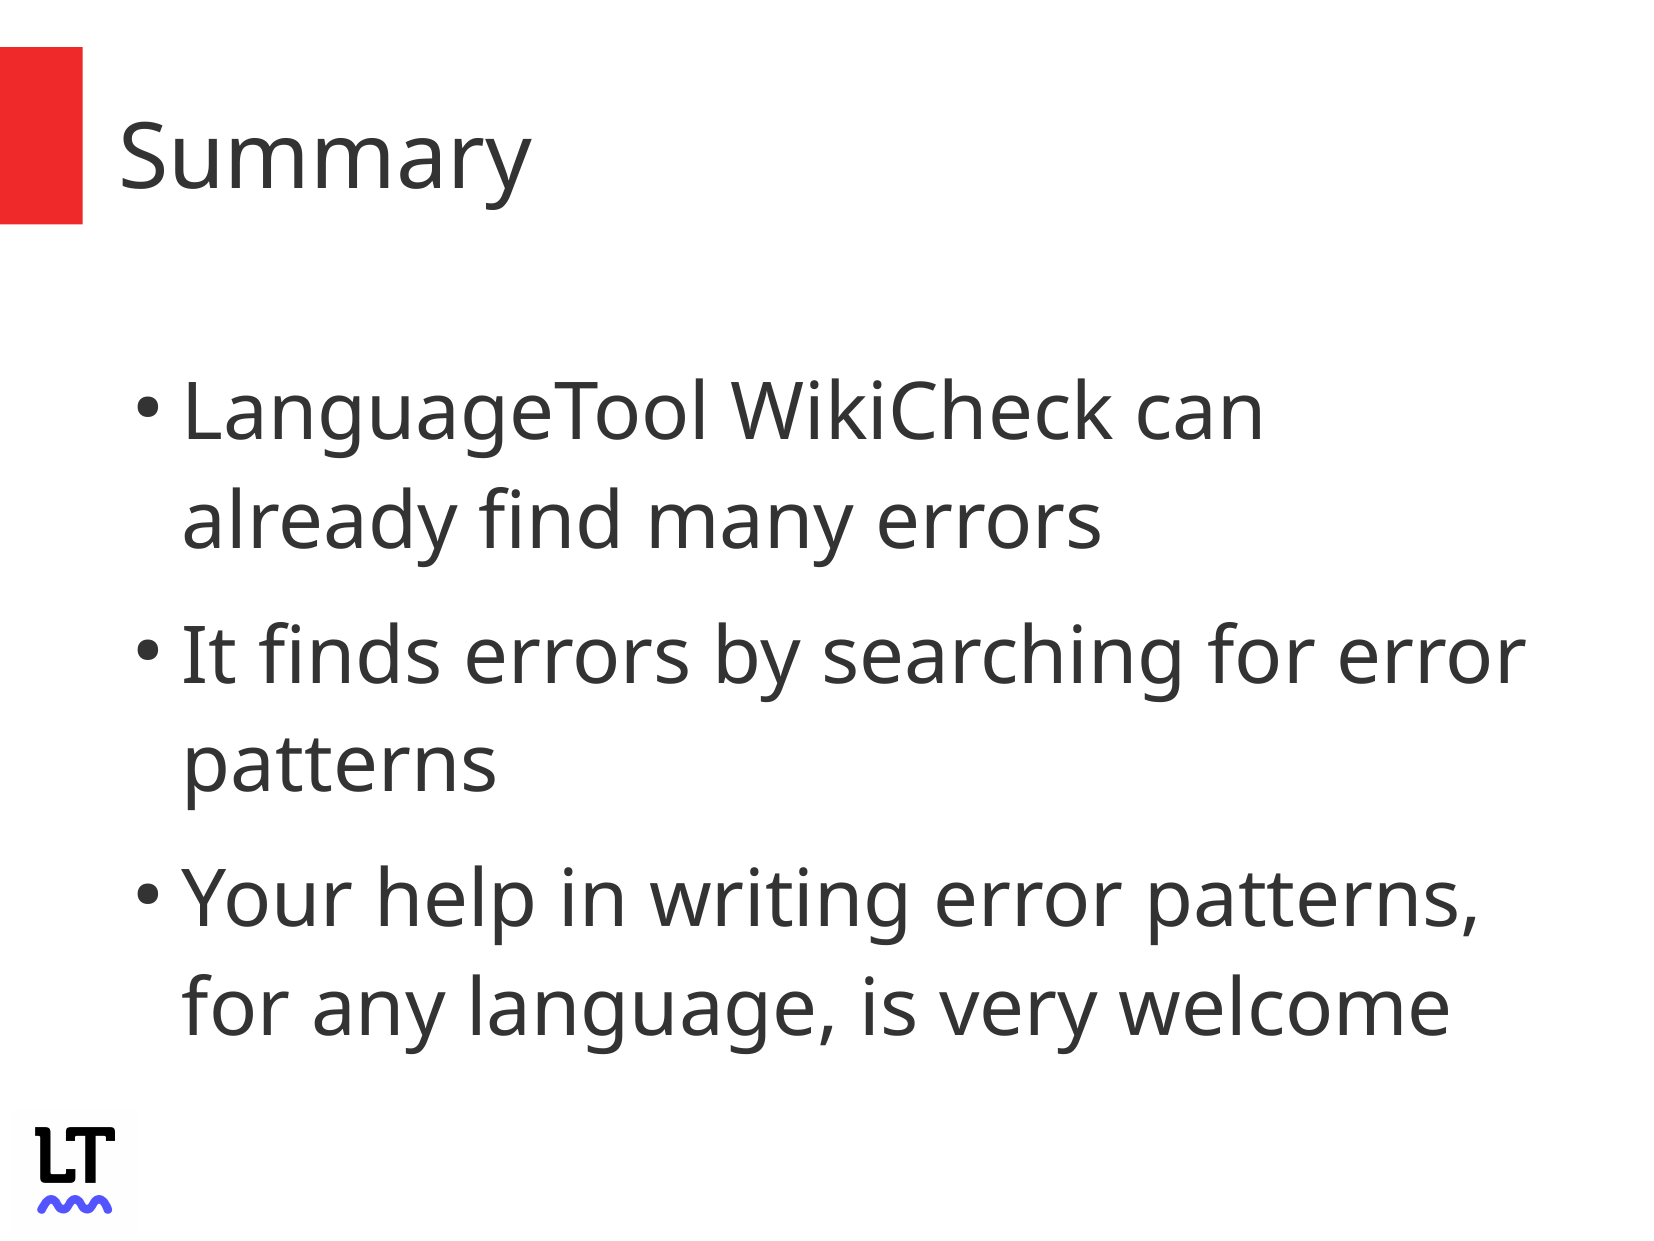

# Summary
LanguageTool WikiCheck can already find many errors
It finds errors by searching for error patterns
Your help in writing error patterns, for any language, is very welcome